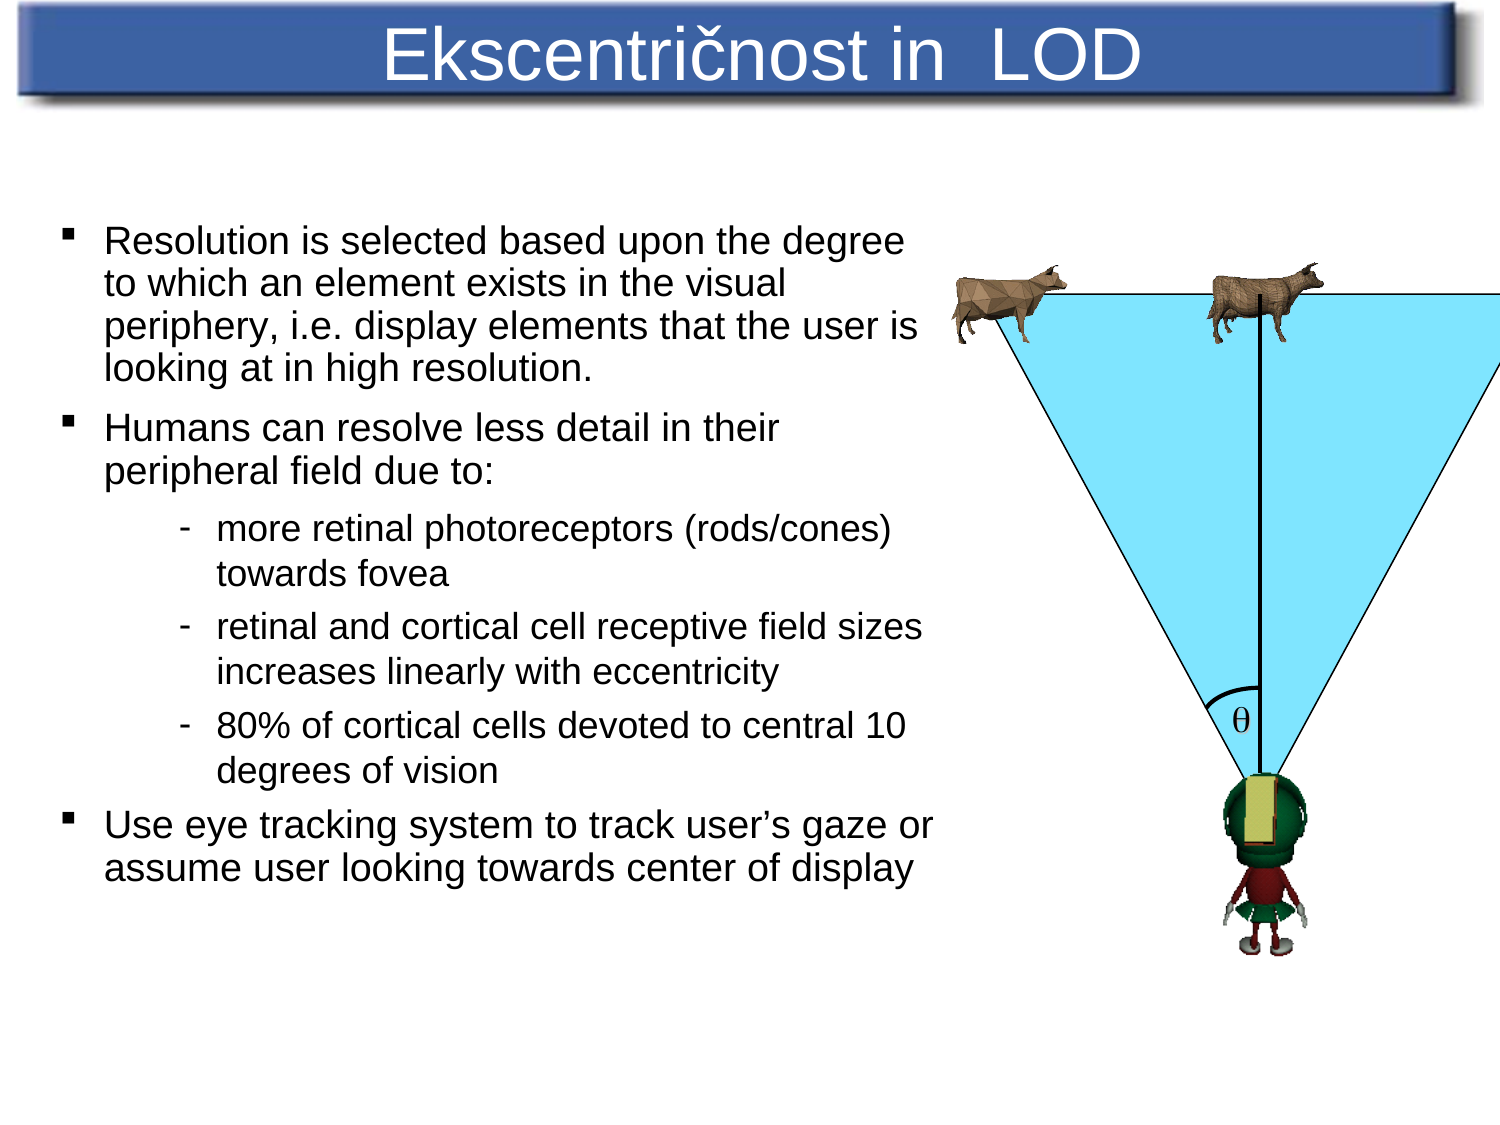

# Ekscentričnost in LOD
Resolution is selected based upon the degree to which an element exists in the visual periphery, i.e. display elements that the user is looking at in high resolution.
Humans can resolve less detail in their peripheral field due to:
more retinal photoreceptors (rods/cones) towards fovea
retinal and cortical cell receptive field sizes increases linearly with eccentricity
80% of cortical cells devoted to central 10 degrees of vision
Use eye tracking system to track user’s gaze or assume user looking towards center of display
